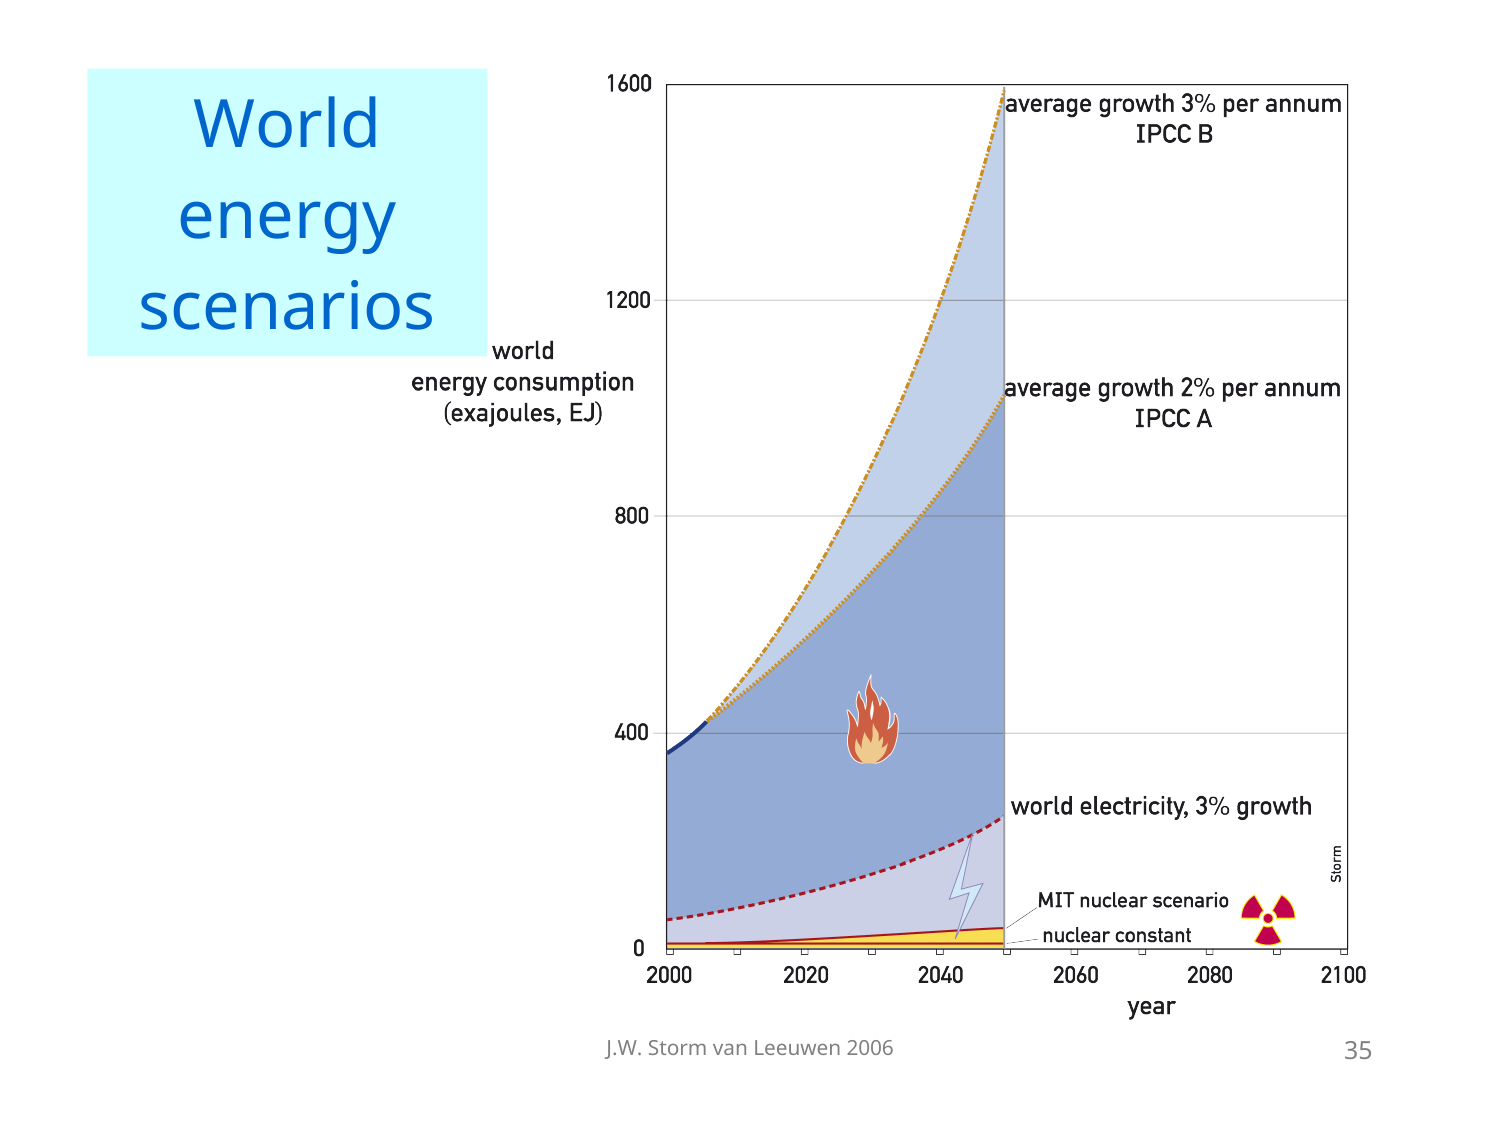

# World energy scenarios
J.W. Storm van Leeuwen 2006
35